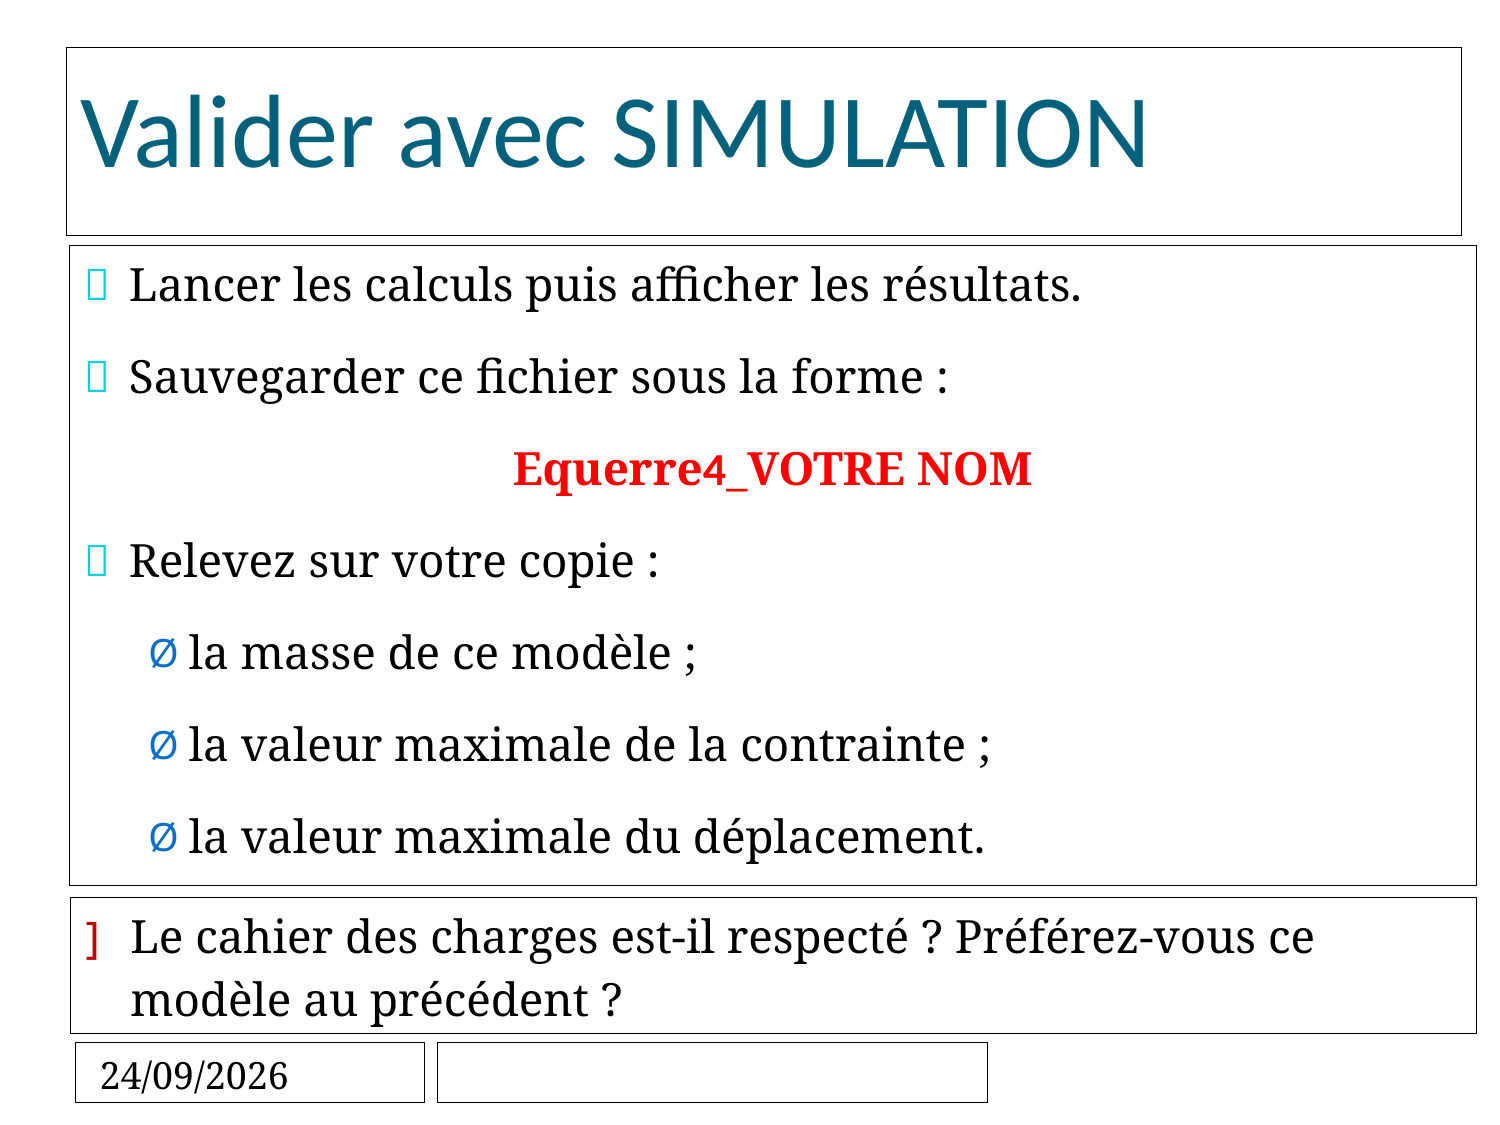

# Valider avec SIMULATION
Lancer les calculs puis afficher les résultats.
Sauvegarder ce fichier sous la forme :
Equerre4_VOTRE NOM
Relevez sur votre copie :
la masse de ce modèle ;
la valeur maximale de la contrainte ;
la valeur maximale du déplacement.
Le cahier des charges est-il respecté ? Préférez-vous ce modèle au précédent ?